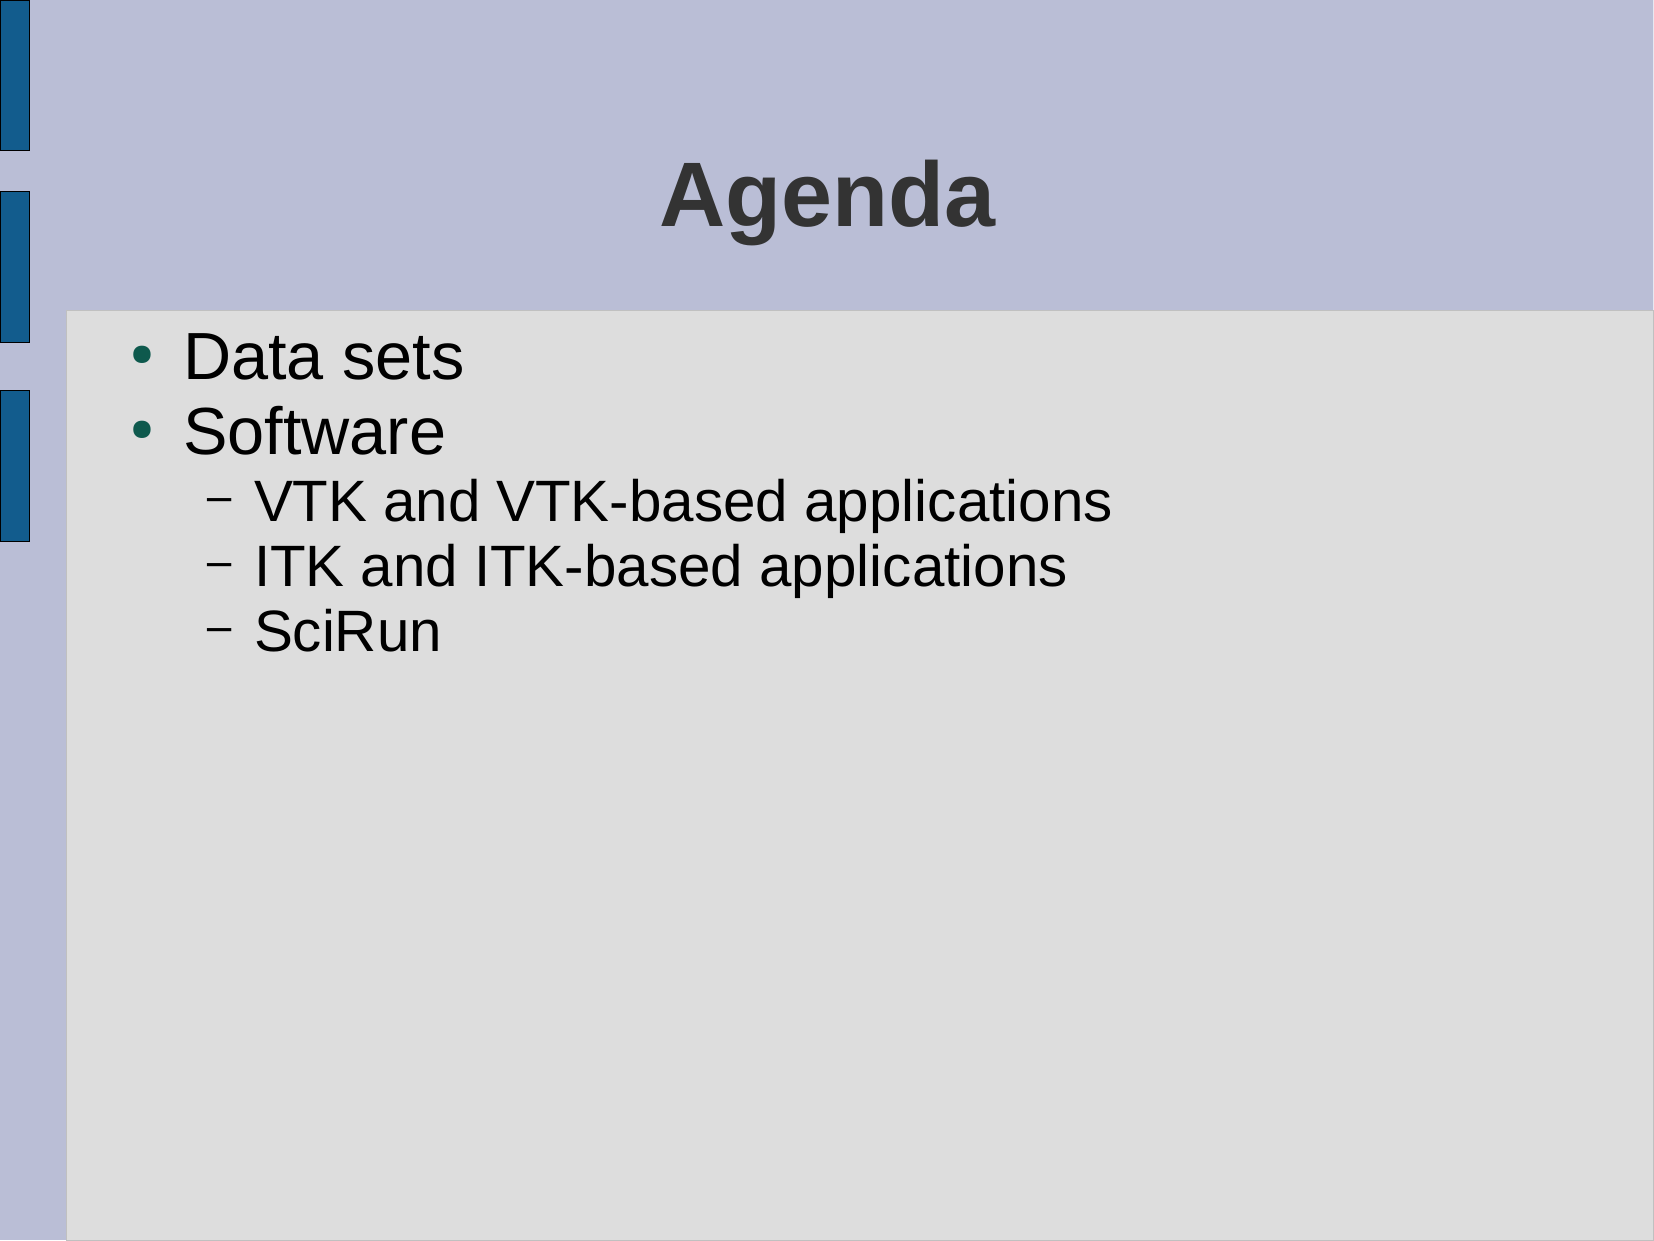

# Agenda
Data sets
Software
VTK and VTK-based applications
ITK and ITK-based applications
SciRun